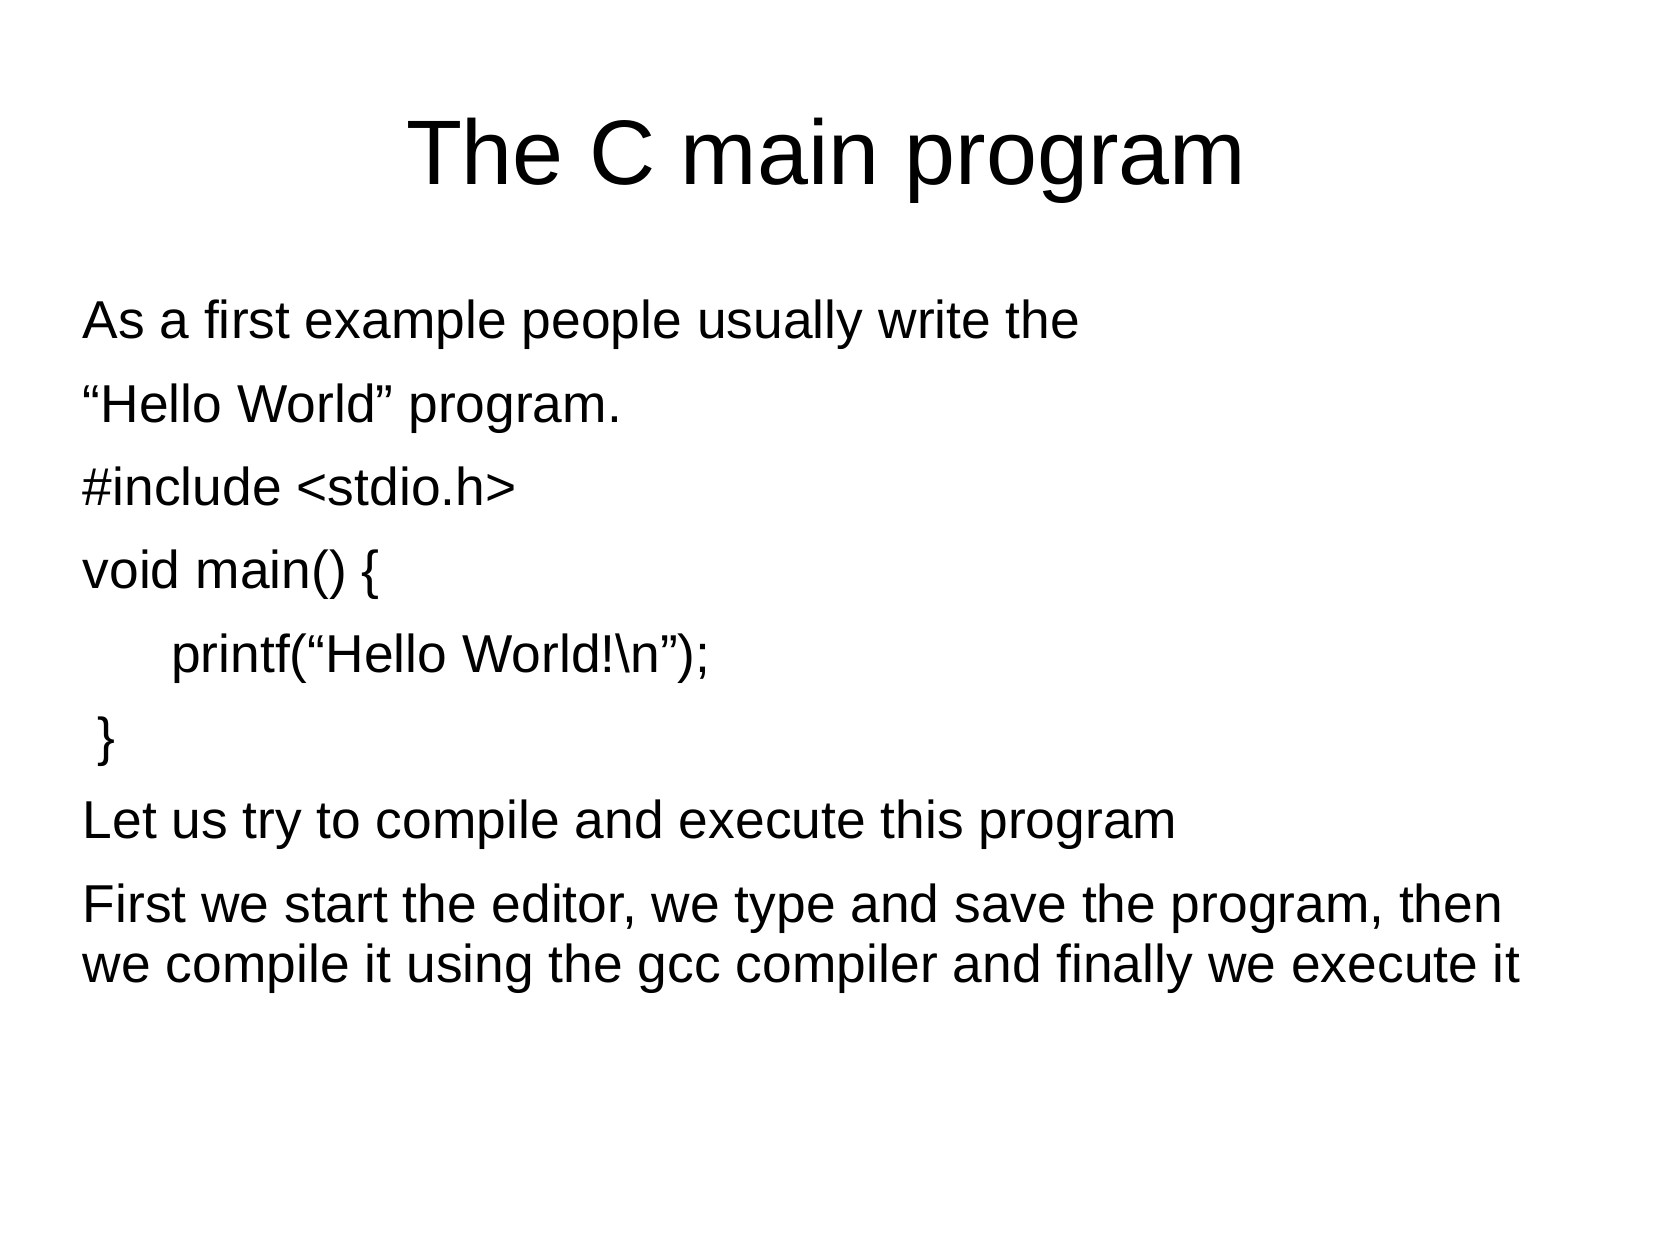

# The C main program
As a first example people usually write the
“Hello World” program.
#include <stdio.h>
void main() {
 printf(“Hello World!\n”);
 }
Let us try to compile and execute this program
First we start the editor, we type and save the program, then we compile it using the gcc compiler and finally we execute it